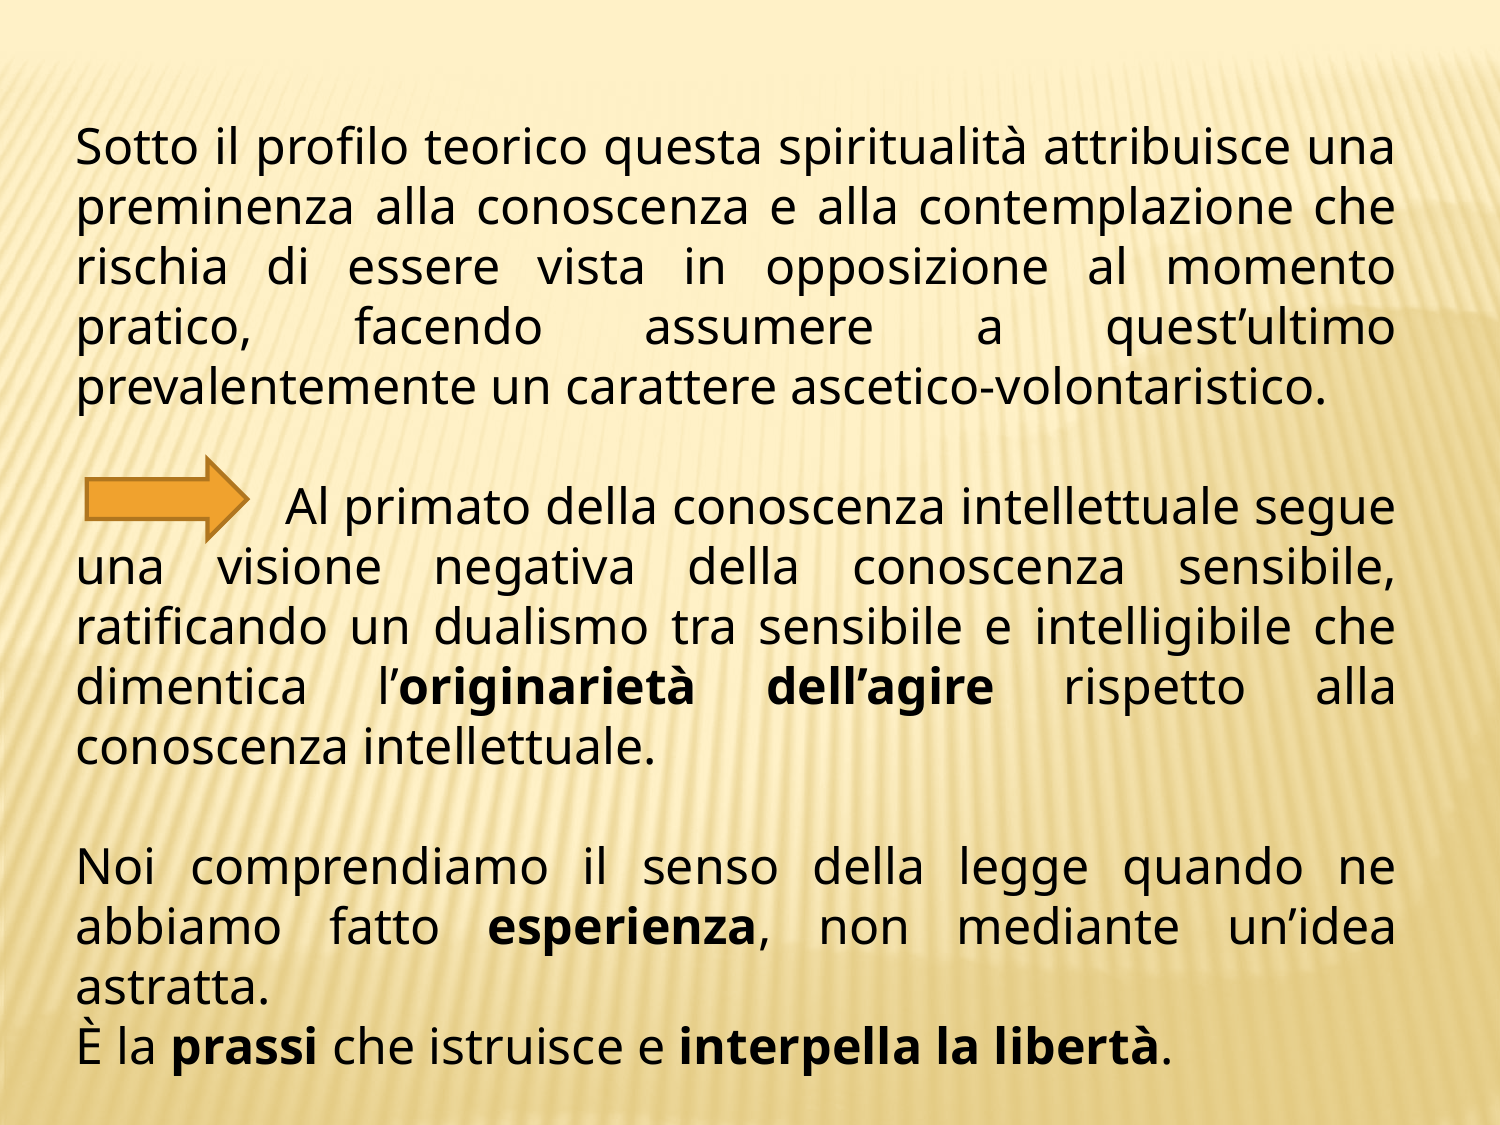

Sotto il profilo teorico questa spiritualità attribuisce una preminenza alla conoscenza e alla contemplazione che rischia di essere vista in opposizione al momento pratico, facendo assumere a quest’ultimo prevalentemente un carattere ascetico-volontaristico.
 Al primato della conoscenza intellettuale segue una visione negativa della conoscenza sensibile, ratificando un dualismo tra sensibile e intelligibile che dimentica l’originarietà dell’agire rispetto alla conoscenza intellettuale.
Noi comprendiamo il senso della legge quando ne abbiamo fatto esperienza, non mediante un’idea astratta.
È la prassi che istruisce e interpella la libertà.